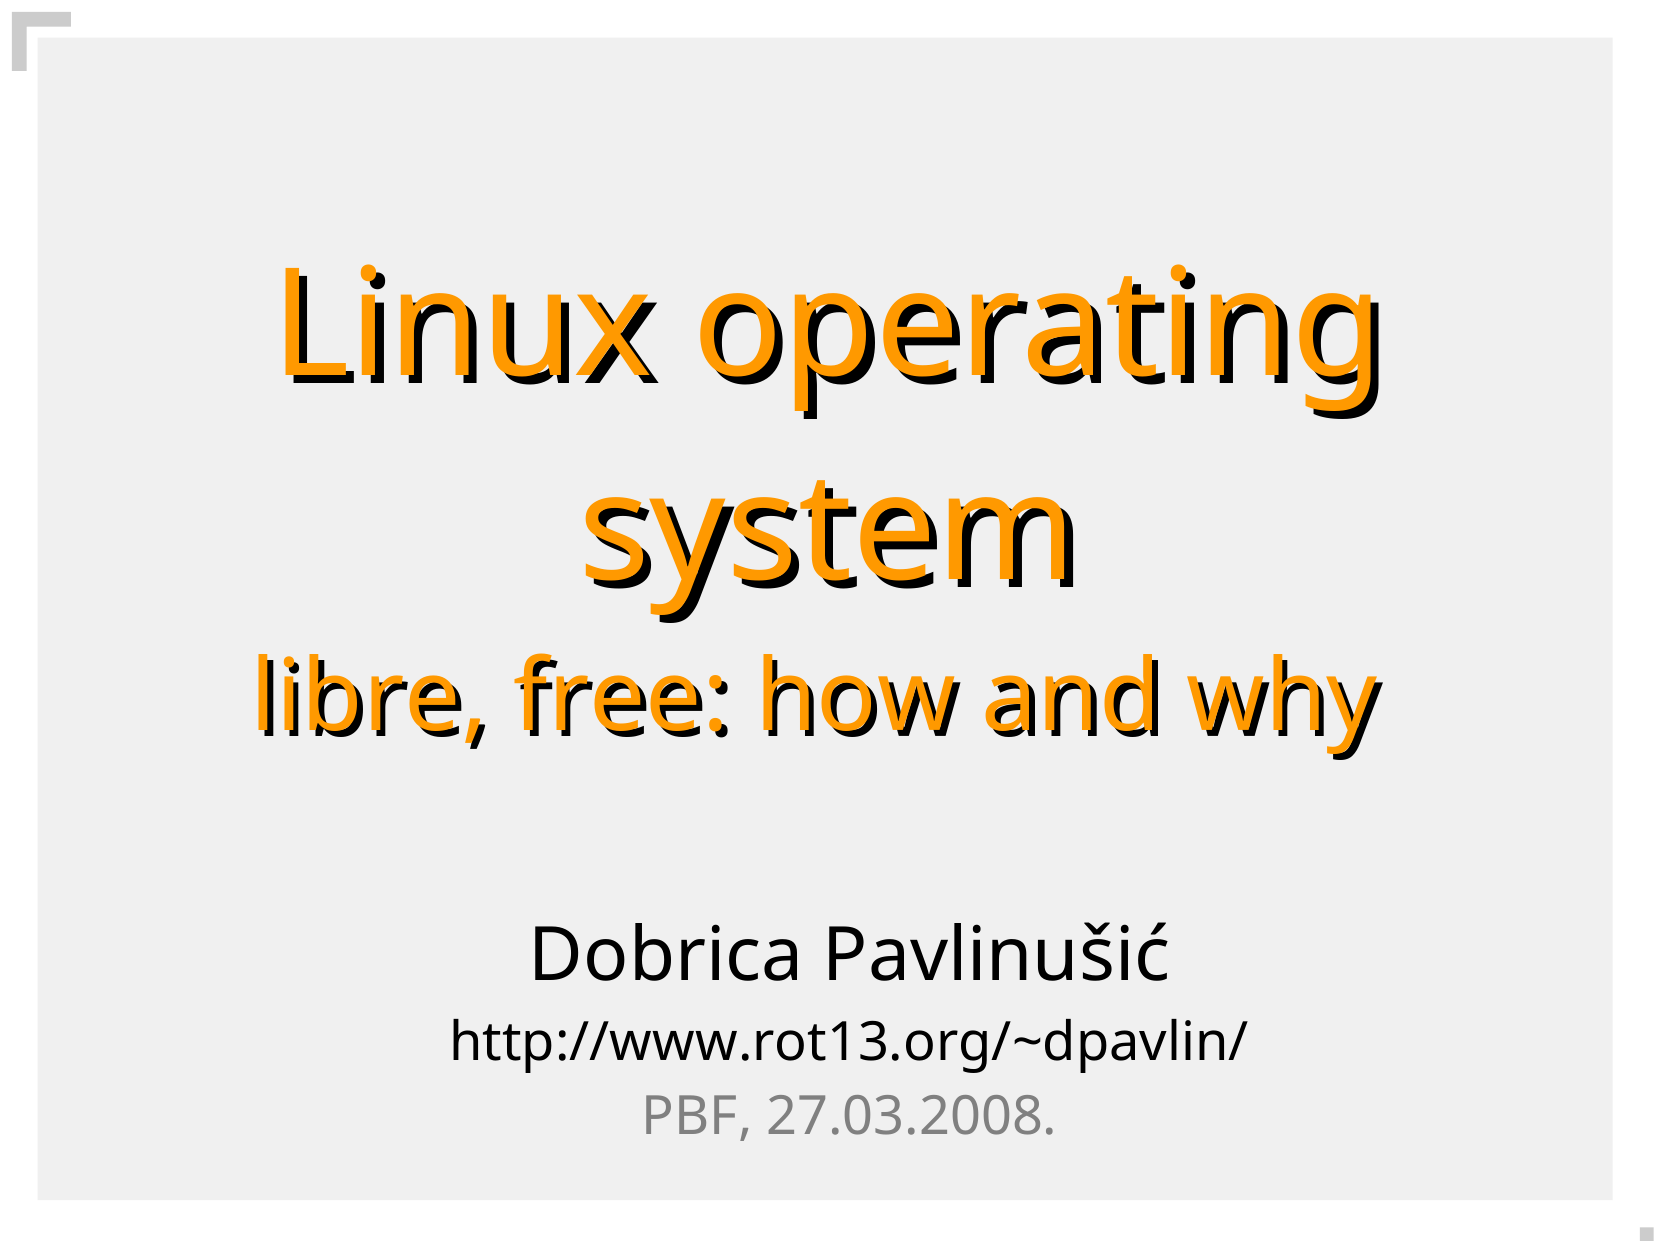

# Linux operating system libre, free: how and why
Dobrica Pavlinušić
http://www.rot13.org/~dpavlin/
PBF, 27.03.2008.